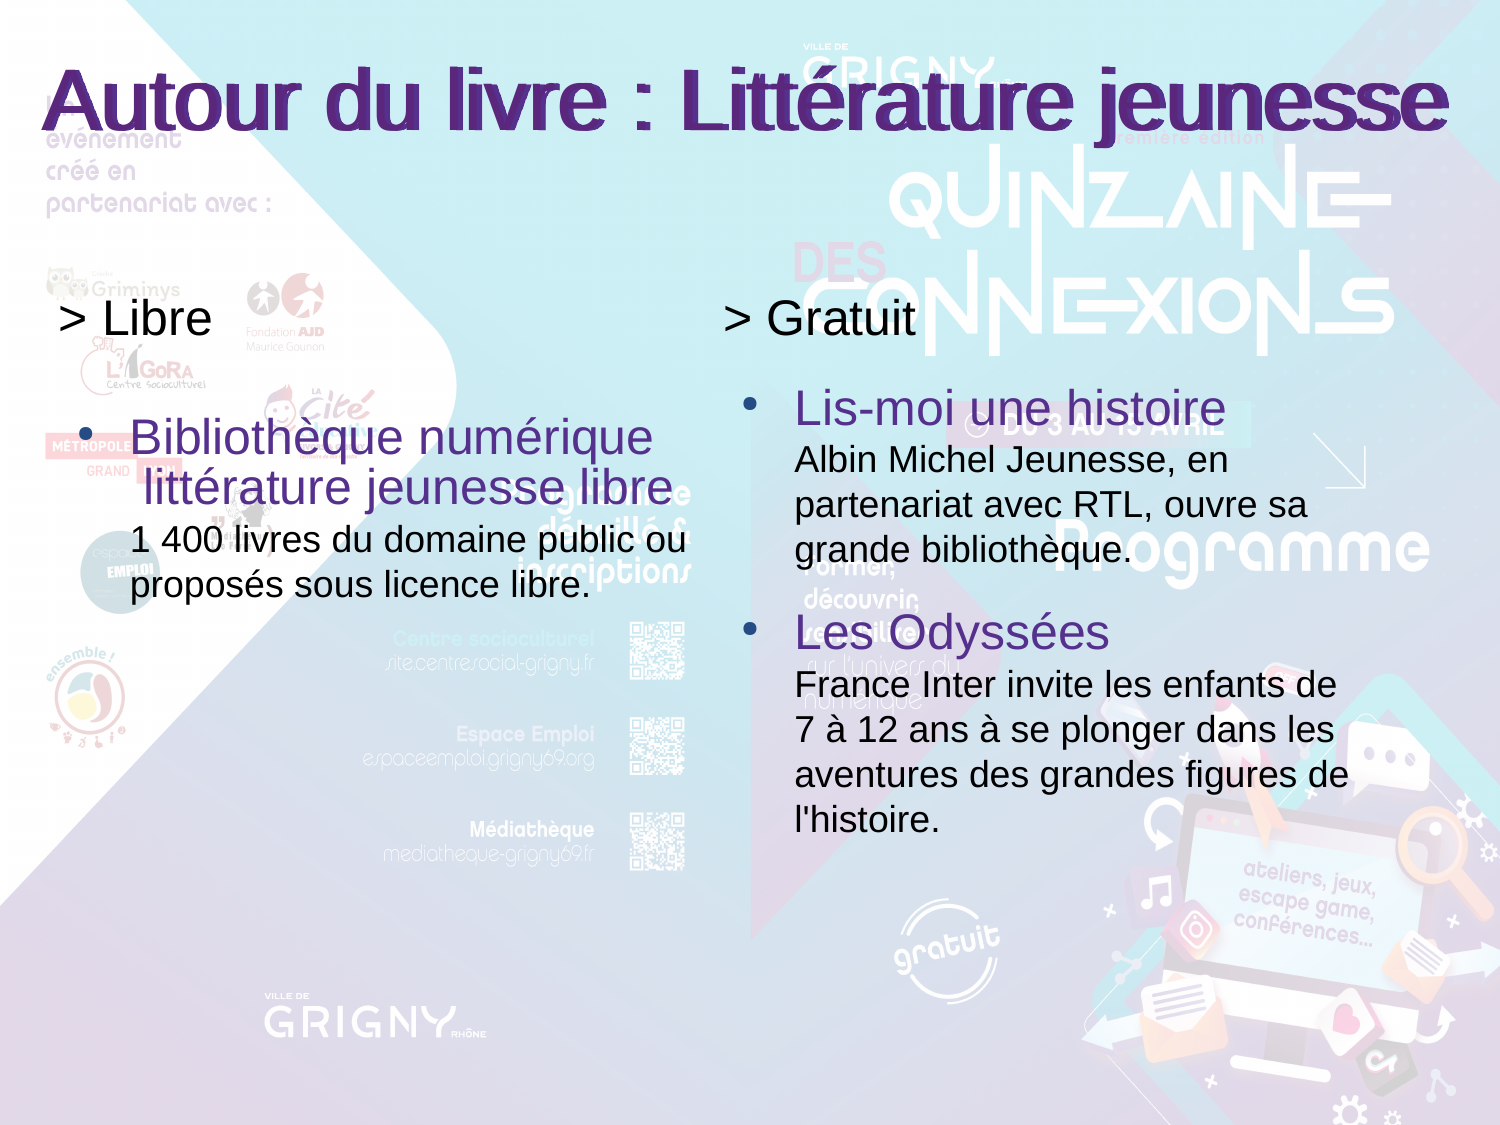

# Autour du livre : Littérature jeunesse
> Libre
Bibliothèque numérique littérature jeunesse libre1 400 livres du domaine public ou proposés sous licence libre.
> Gratuit
Lis-moi une histoire
Albin Michel Jeunesse, en partenariat avec RTL, ouvre sa grande bibliothèque.
Les Odyssées
France Inter invite les enfants de 7 à 12 ans à se plonger dans les aventures des grandes figures de l'histoire.